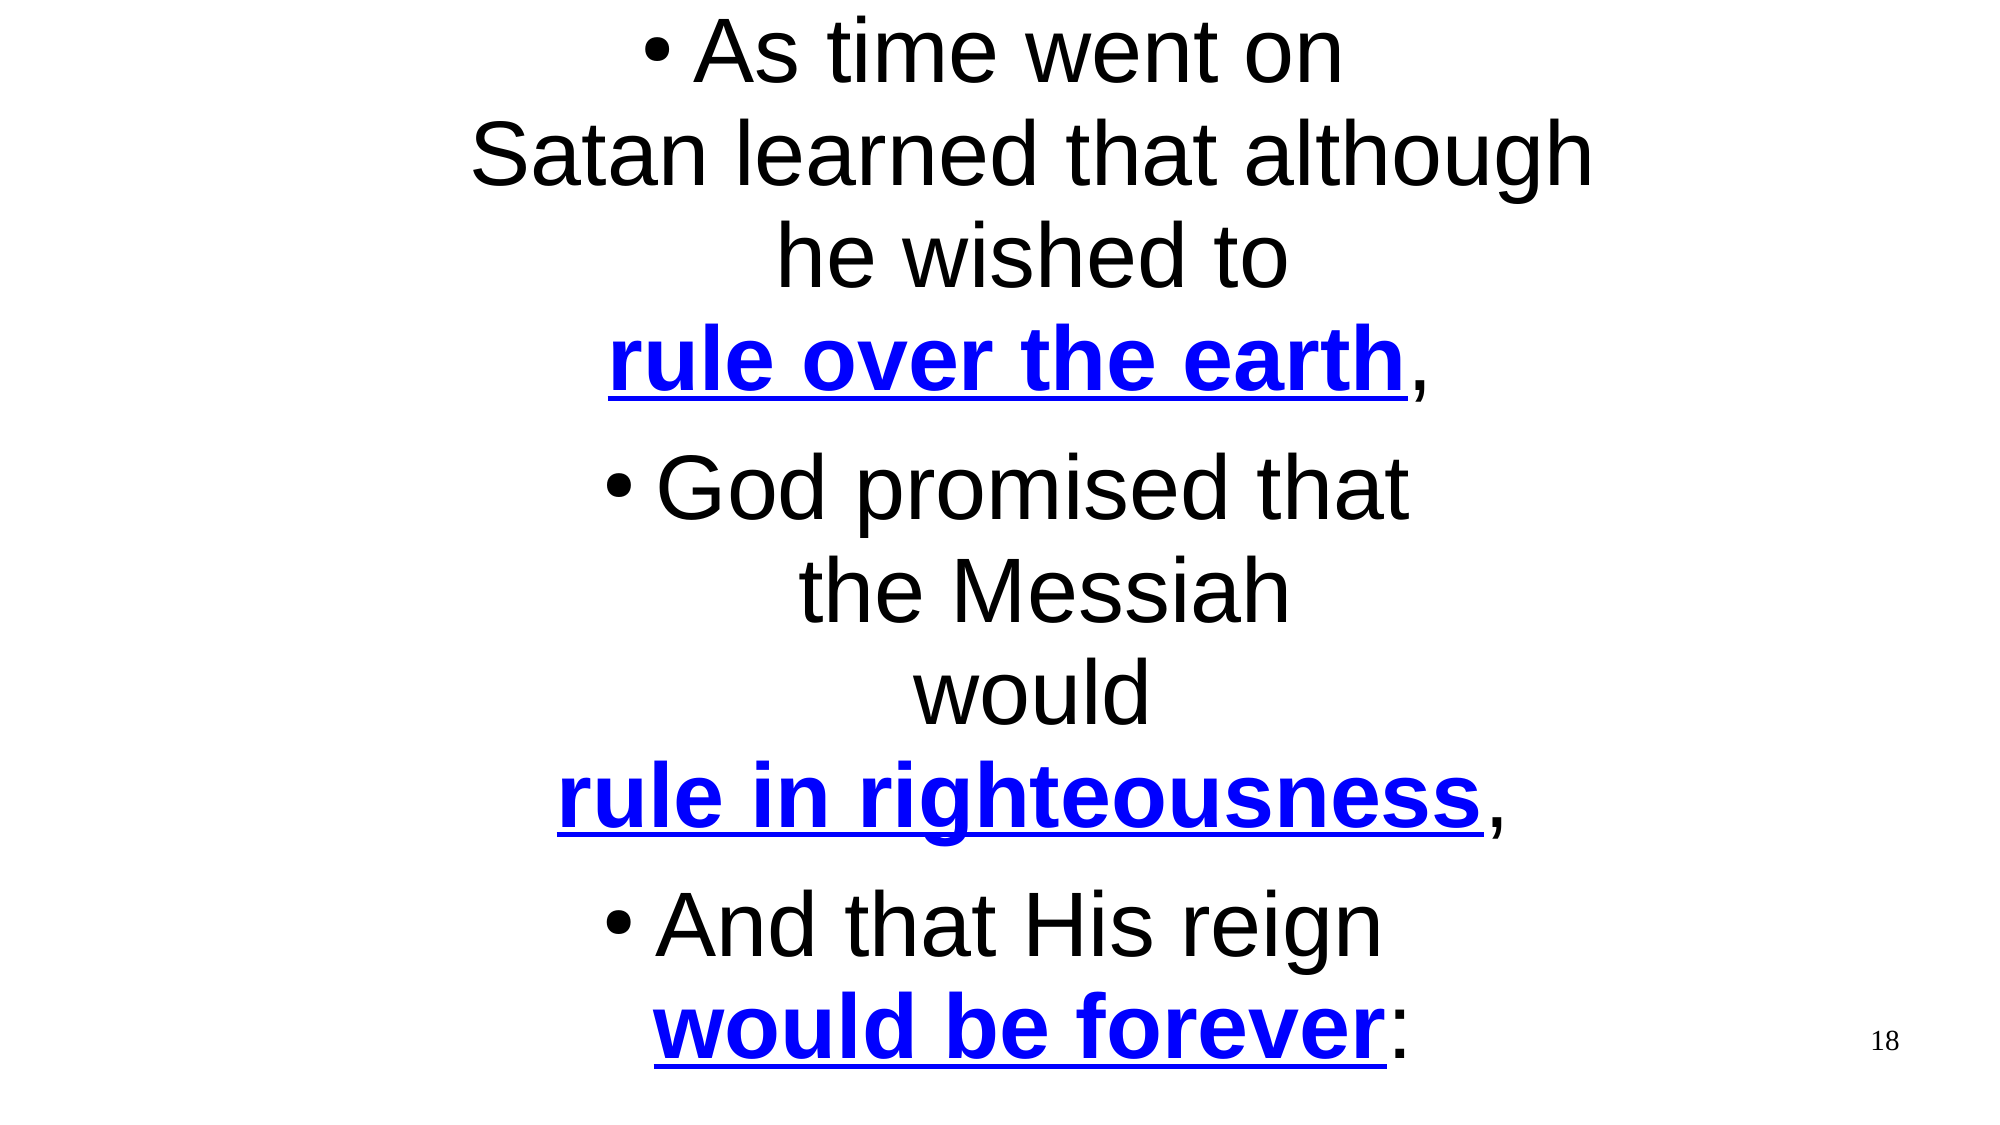

# As time went on Satan learned that although he wished to rule over the earth,
God promised that
 the Messiah
would
 rule in righteousness,
And that His reign
would be forever:
18